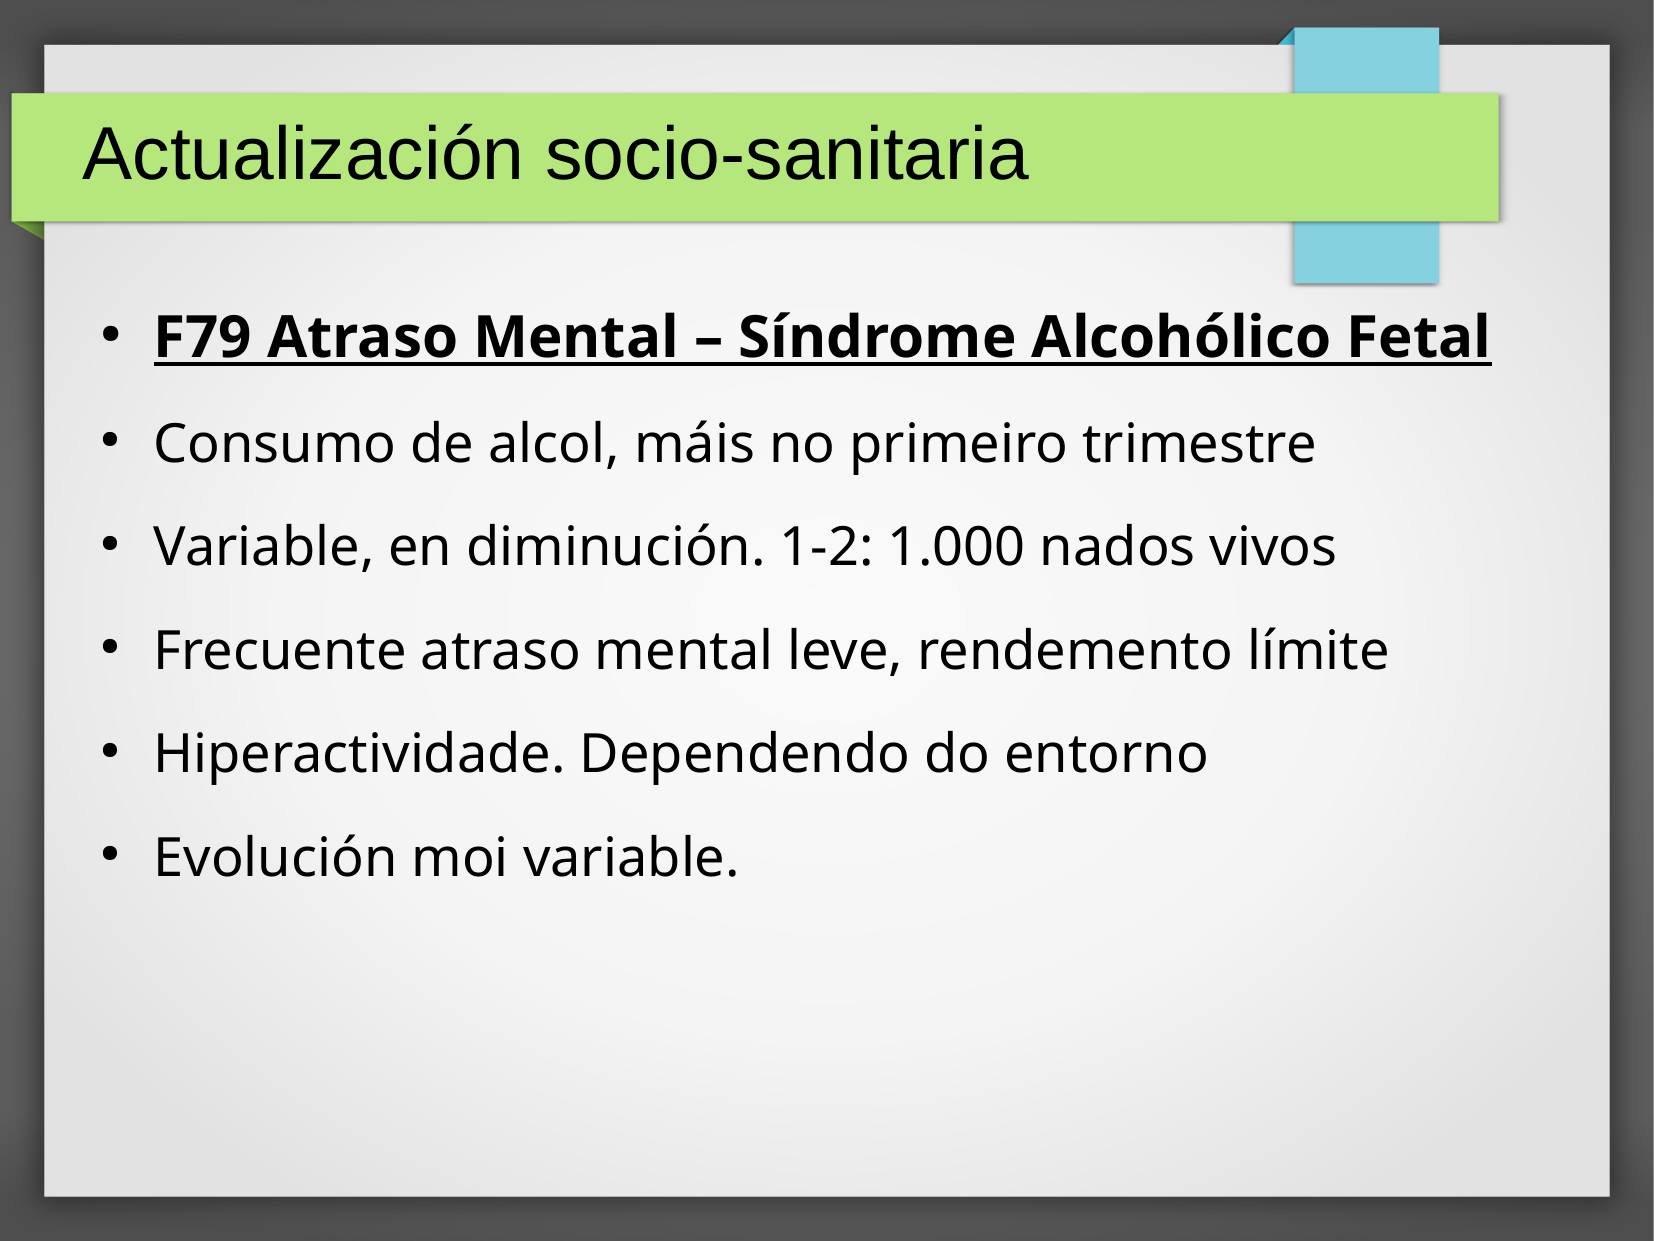

# Actualización socio-sanitaria
F79 Atraso Mental – Síndrome Alcohólico Fetal
Consumo de alcol, máis no primeiro trimestre
Variable, en diminución. 1-2: 1.000 nados vivos
Frecuente atraso mental leve, rendemento límite
Hiperactividade. Dependendo do entorno
Evolución moi variable.